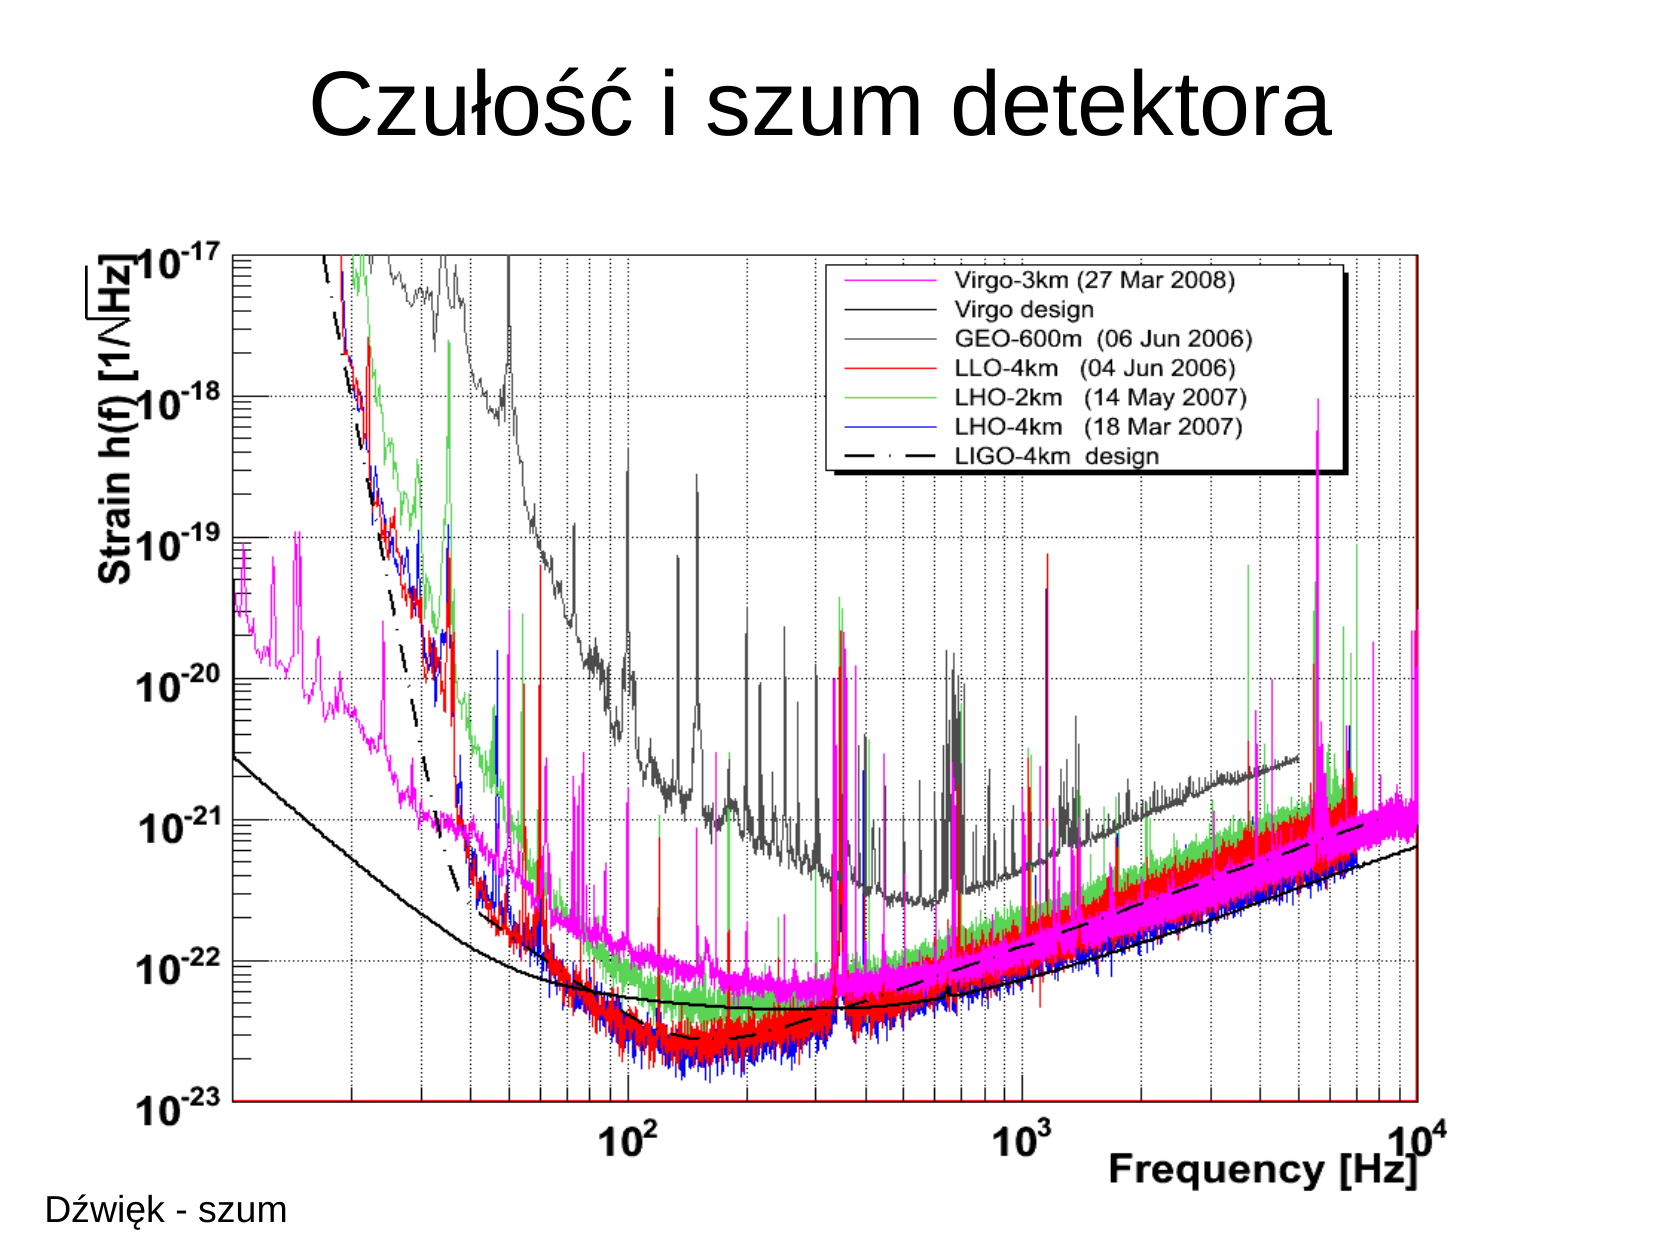

# Czułość i szum detektora
Dźwięk - szum